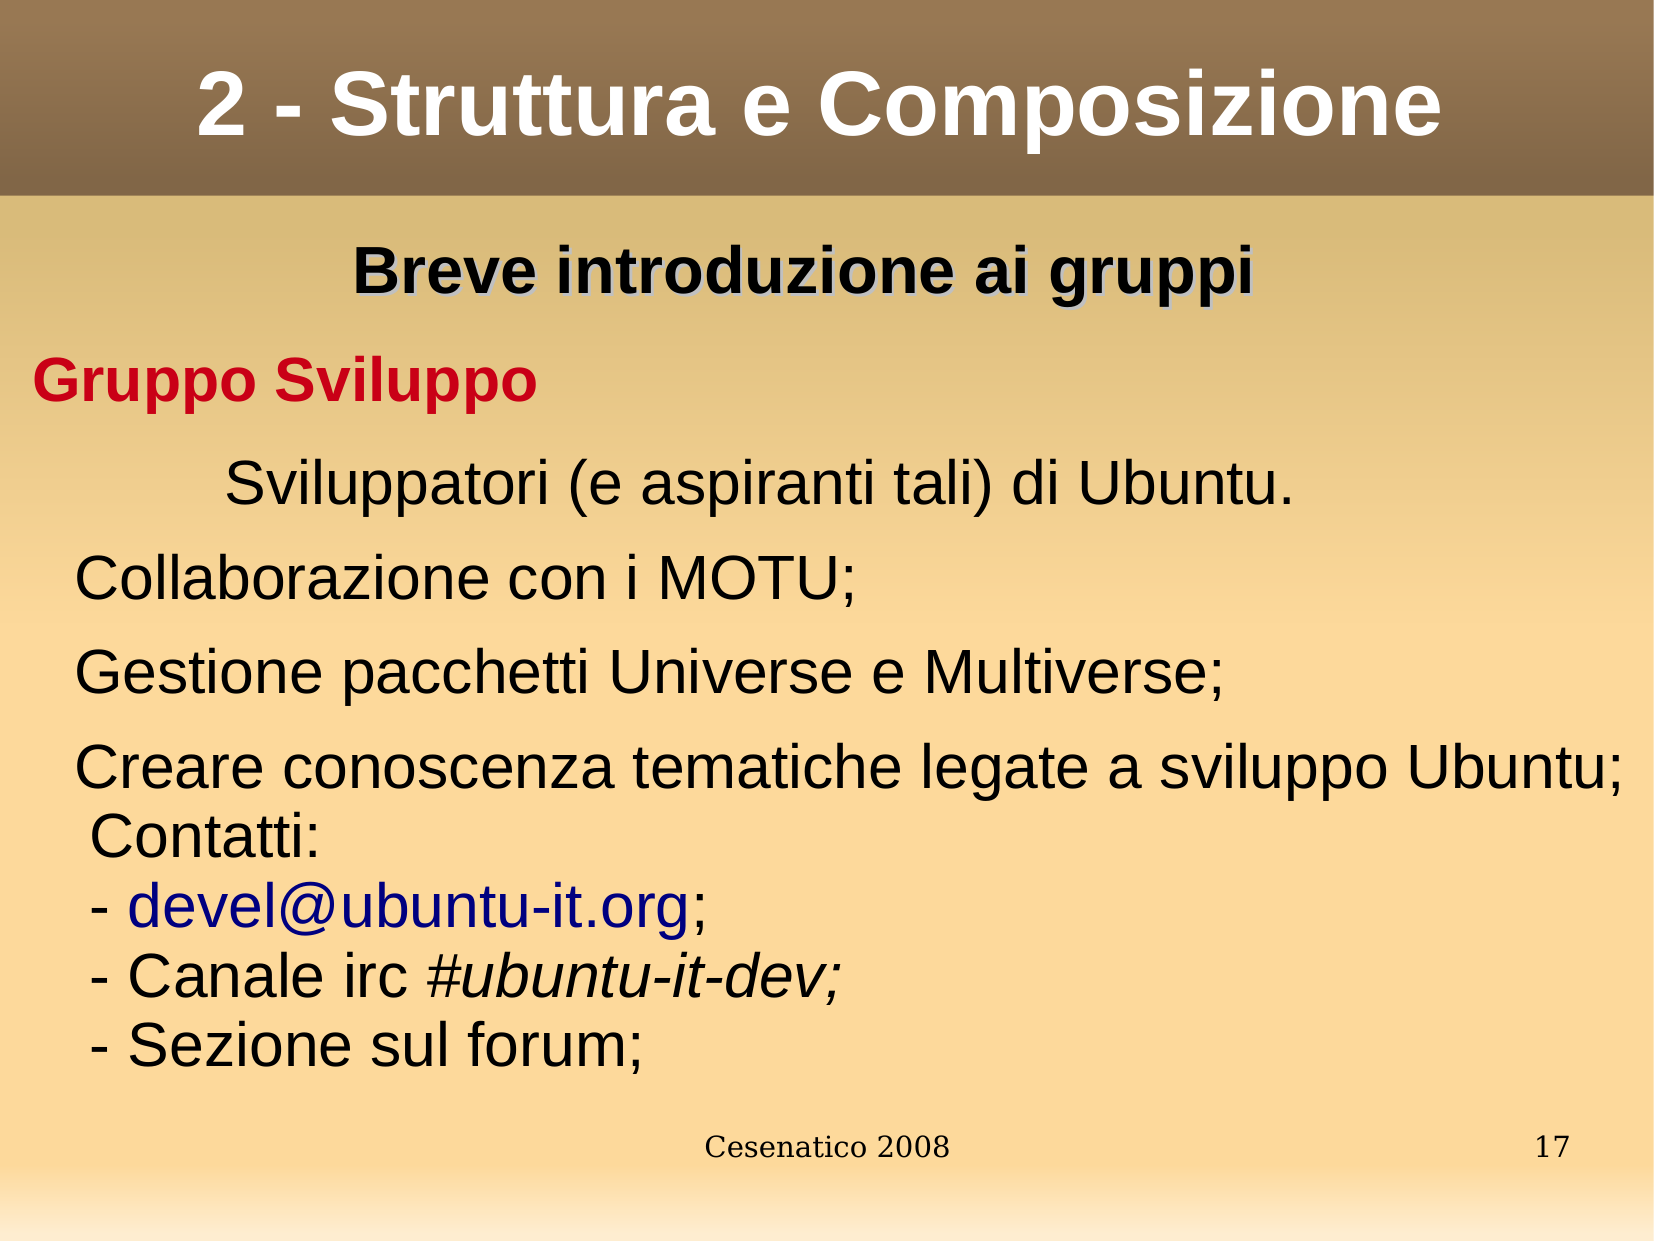

# 2 - Struttura e Composizione
Breve introduzione ai gruppi
 Gruppo Sviluppo
Sviluppatori (e aspiranti tali) di Ubuntu.
 Collaborazione con i MOTU;
 Gestione pacchetti Universe e Multiverse;
 Creare conoscenza tematiche legate a sviluppo Ubuntu;
Contatti:
- devel@ubuntu-it.org;
- Canale irc #ubuntu-it-dev;
- Sezione sul forum;
Cesenatico 2008
17